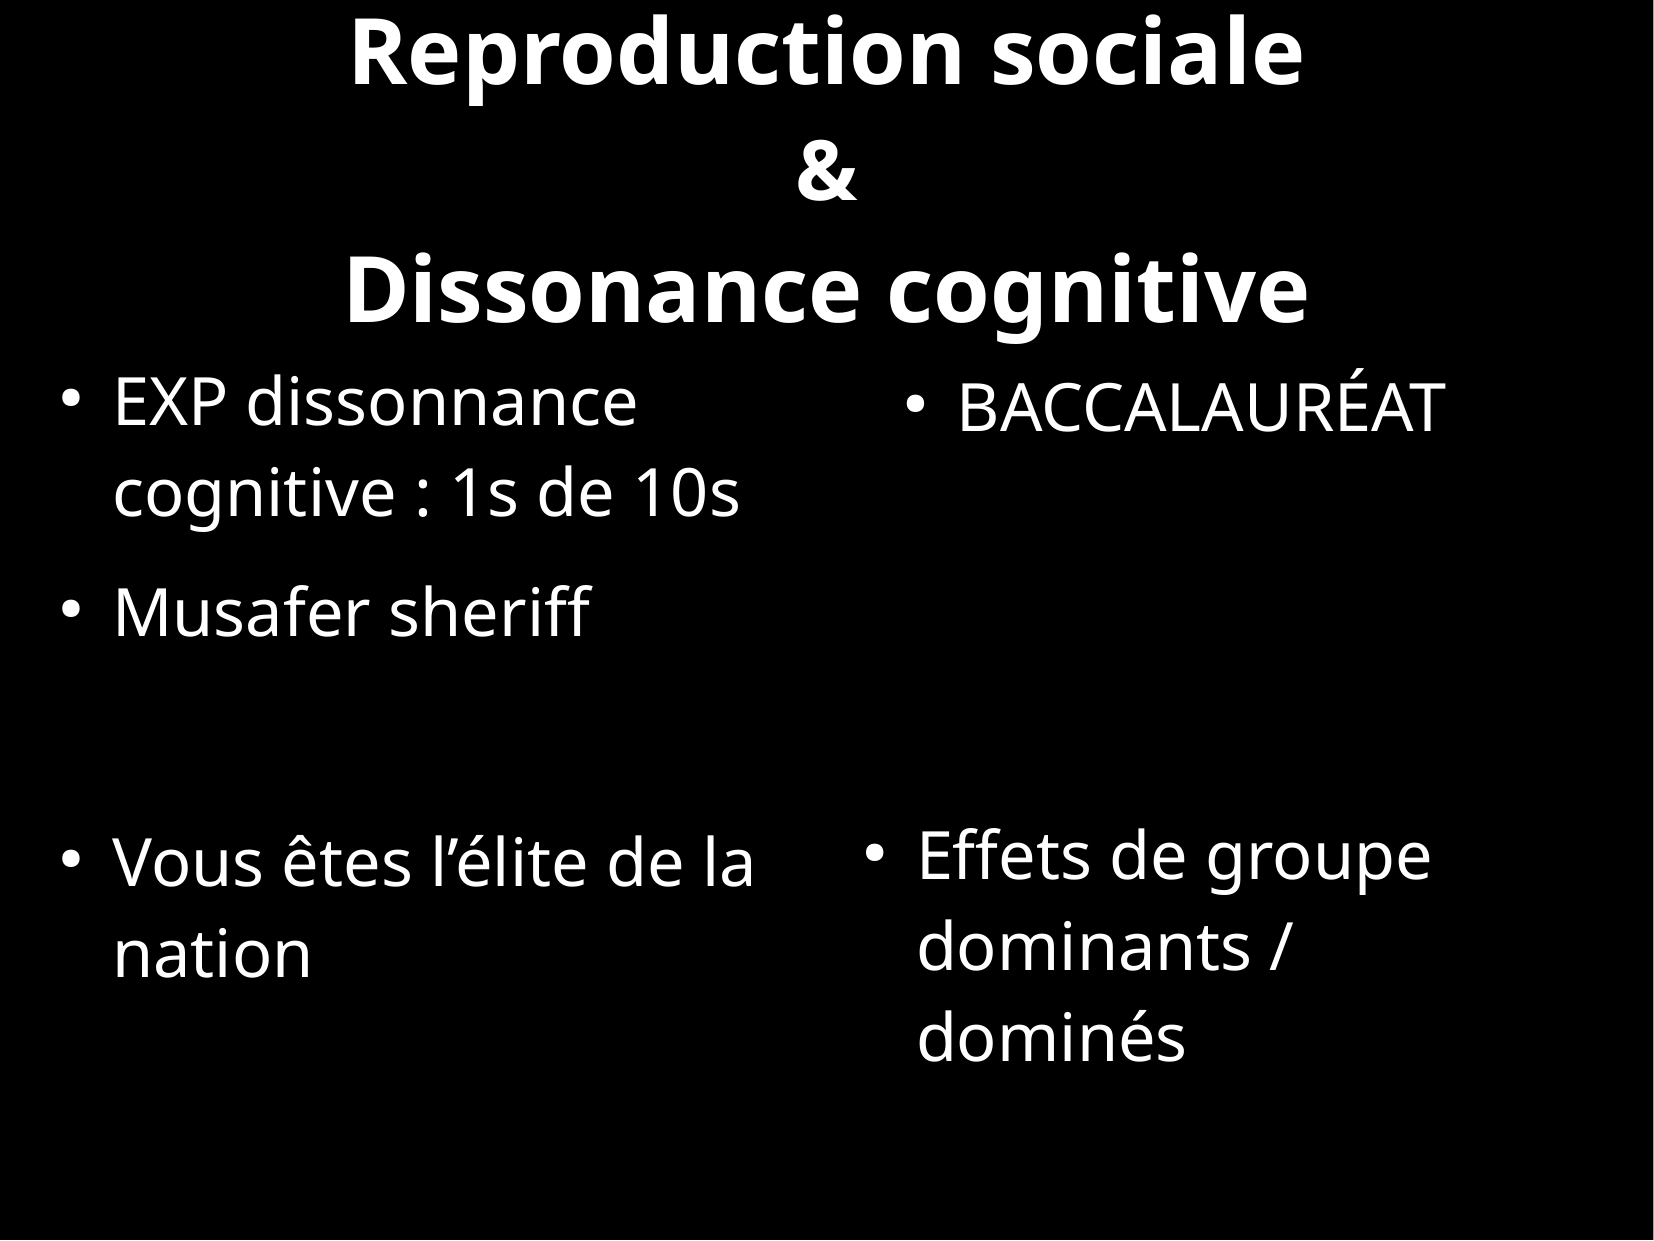

# Reproduction sociale & Dissonance cognitive
EXP dissonnance cognitive : 1s de 10s
Musafer sheriff
BACCALAURÉAT
Effets de groupe dominants / dominés
Vous êtes l’élite de la nation